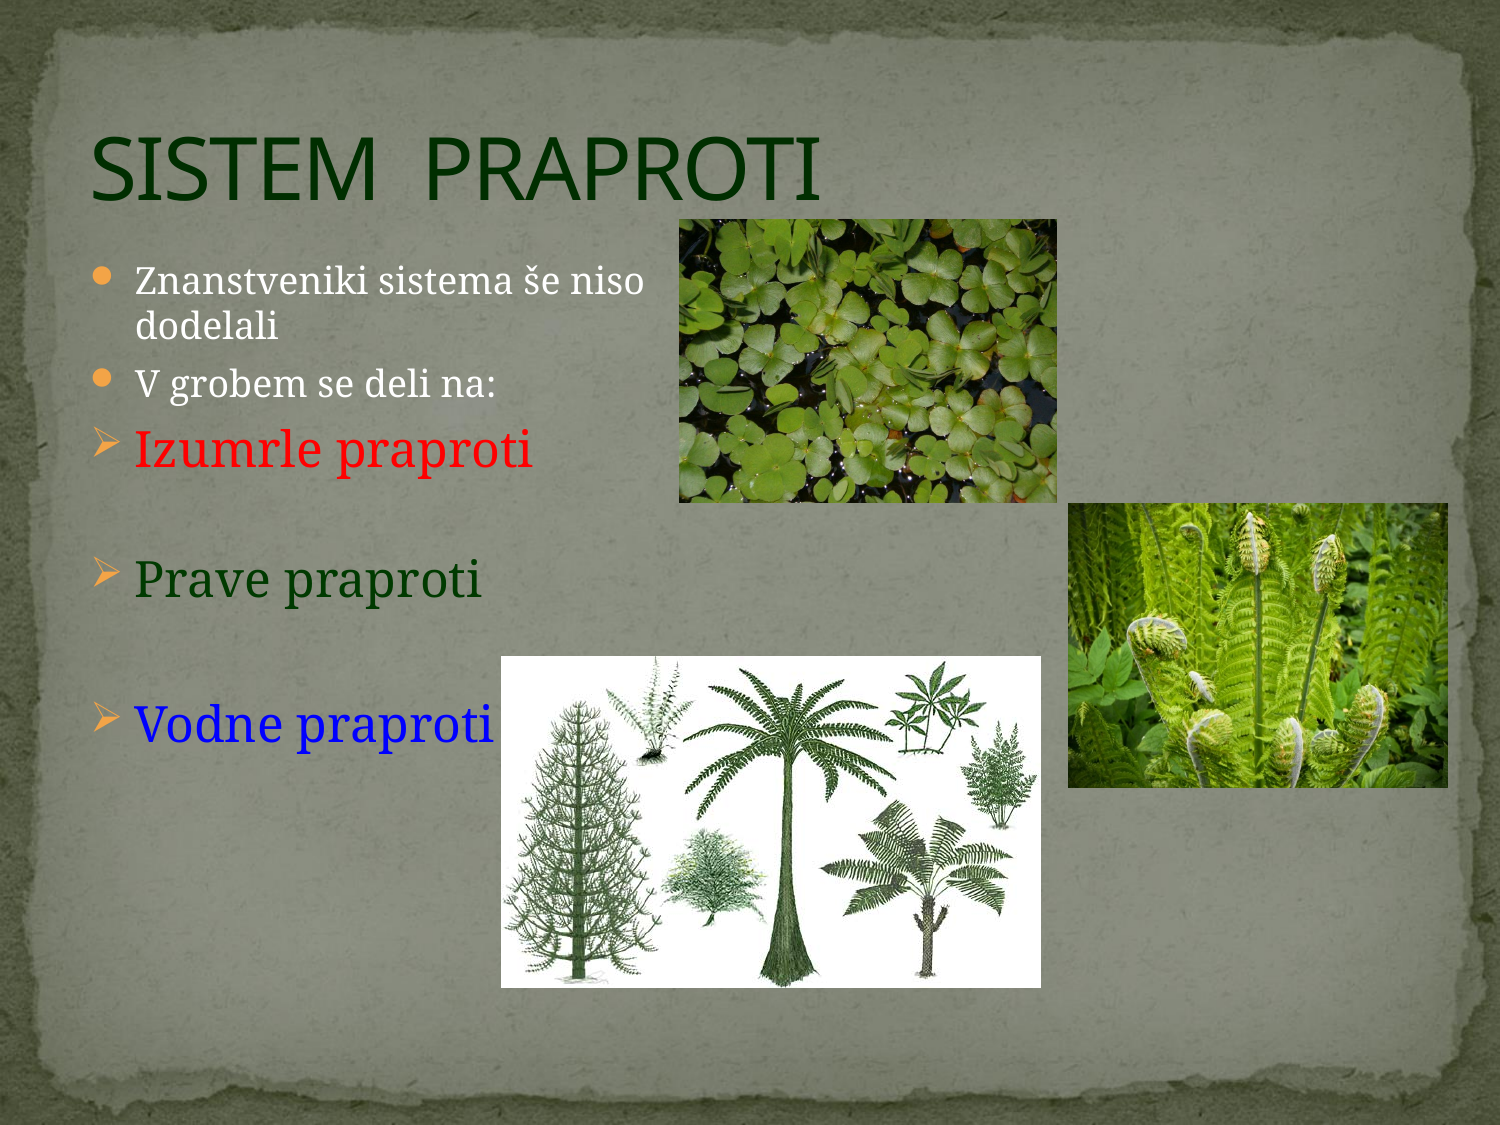

# SISTEM PRAPROTI
Znanstveniki sistema še niso dodelali
V grobem se deli na:
Izumrle praproti
Prave praproti
Vodne praproti